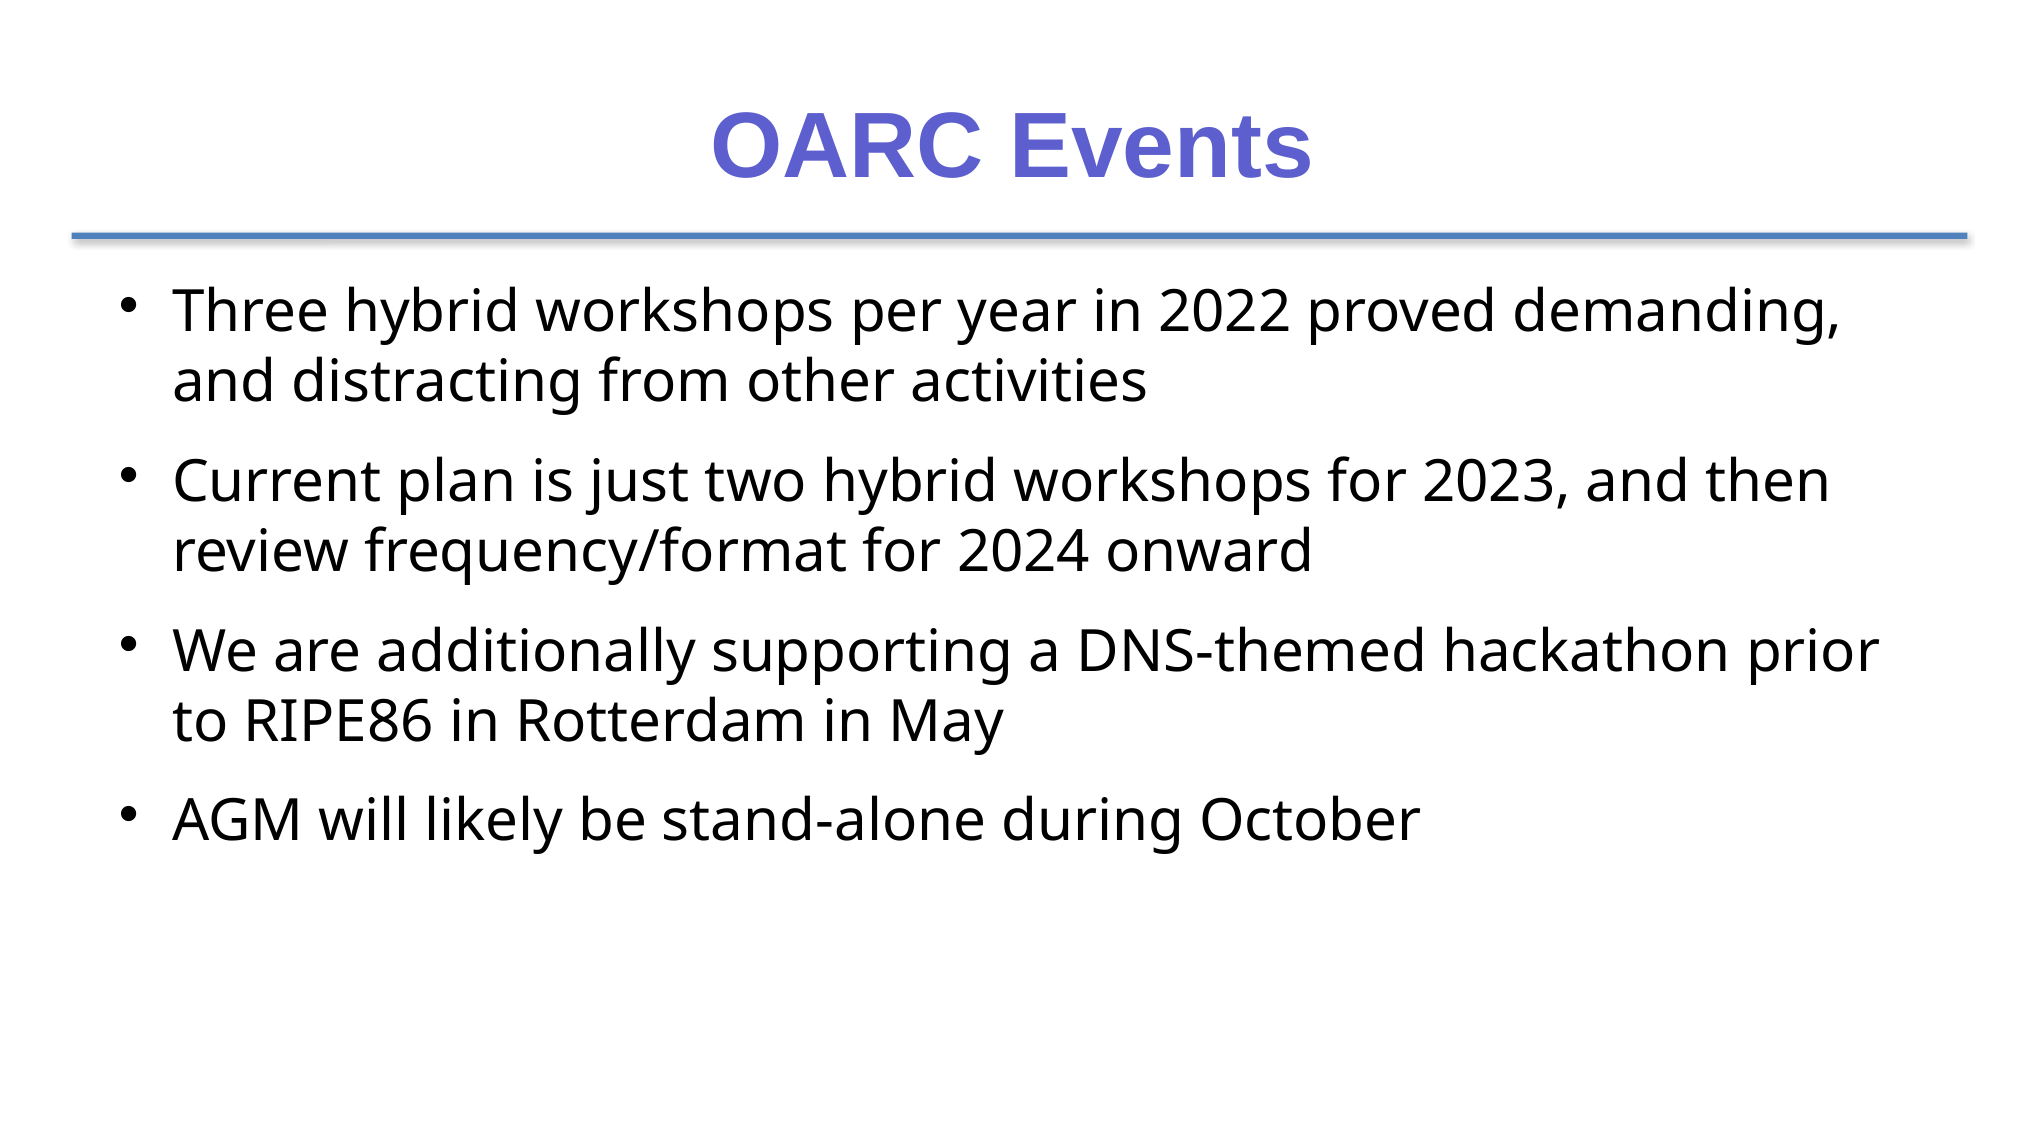

OARC Events
Three hybrid workshops per year in 2022 proved demanding, and distracting from other activities
Current plan is just two hybrid workshops for 2023, and then review frequency/format for 2024 onward
We are additionally supporting a DNS-themed hackathon prior to RIPE86 in Rotterdam in May
AGM will likely be stand-alone during October